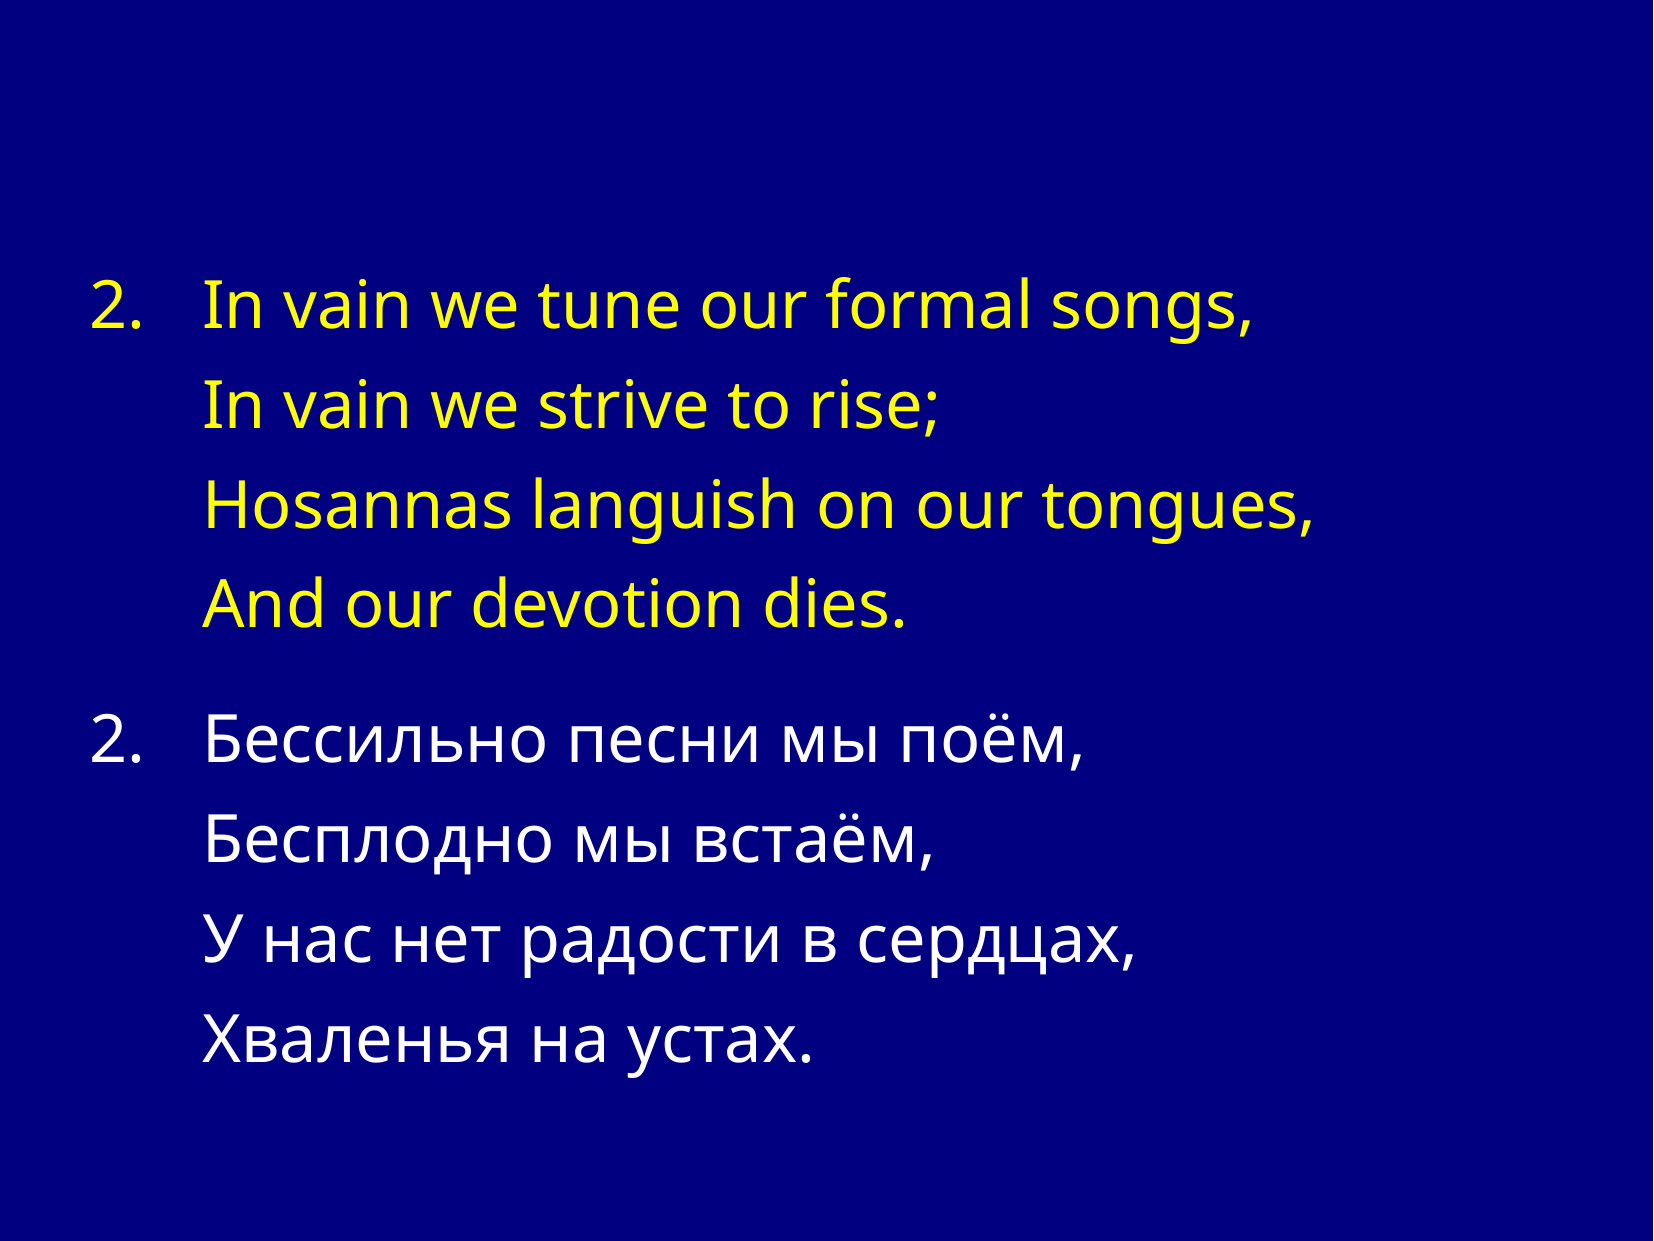

2.	In vain we tune our formal songs,
	In vain we strive to rise;
	Hosannas languish on our tongues,
	And our devotion dies.
2.	Бессильно песни мы поём,
	Бесплодно мы встаём,
	У нас нет радости в сердцах,
	Хваленья на устах.